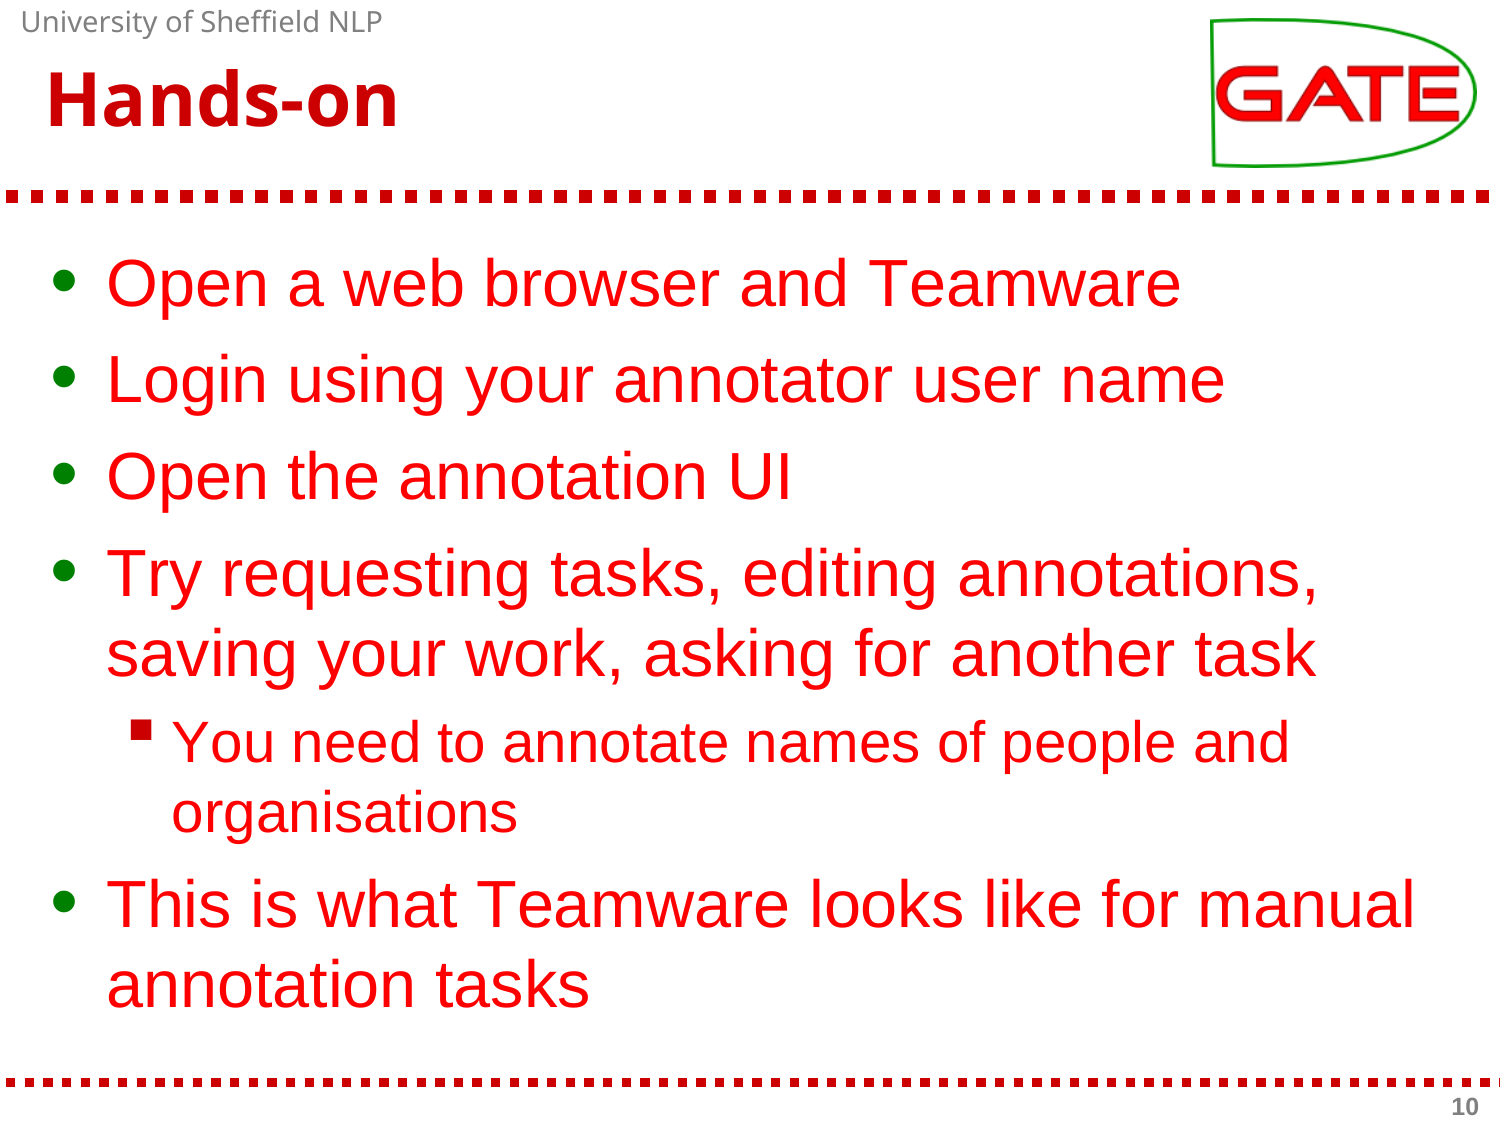

# Hands-on
Open a web browser and Teamware
Login using your annotator user name
Open the annotation UI
Try requesting tasks, editing annotations, saving your work, asking for another task
You need to annotate names of people and organisations
This is what Teamware looks like for manual annotation tasks